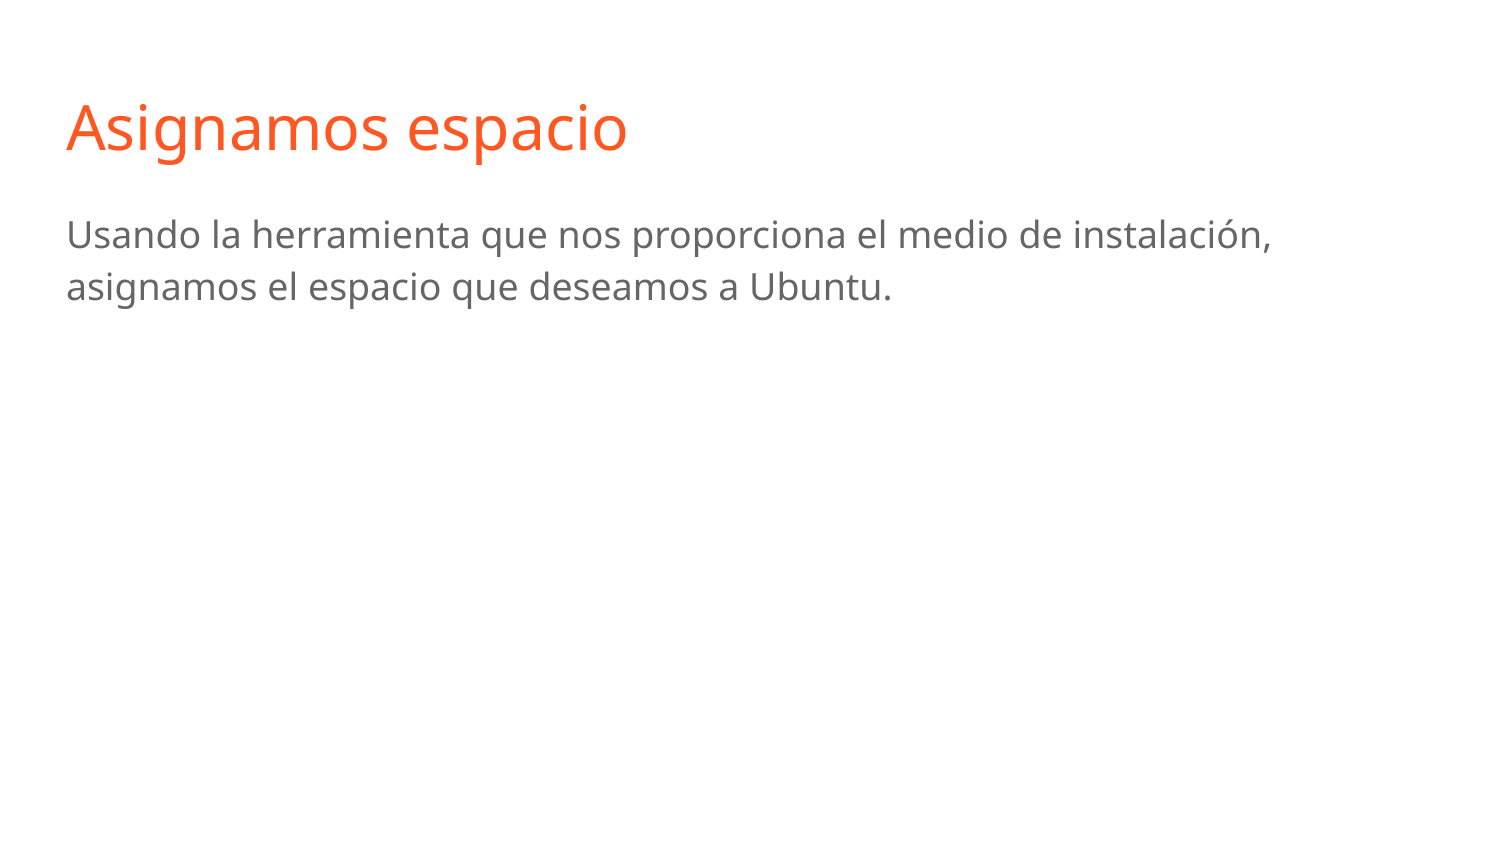

# Asignamos espacio
Usando la herramienta que nos proporciona el medio de instalación, asignamos el espacio que deseamos a Ubuntu.